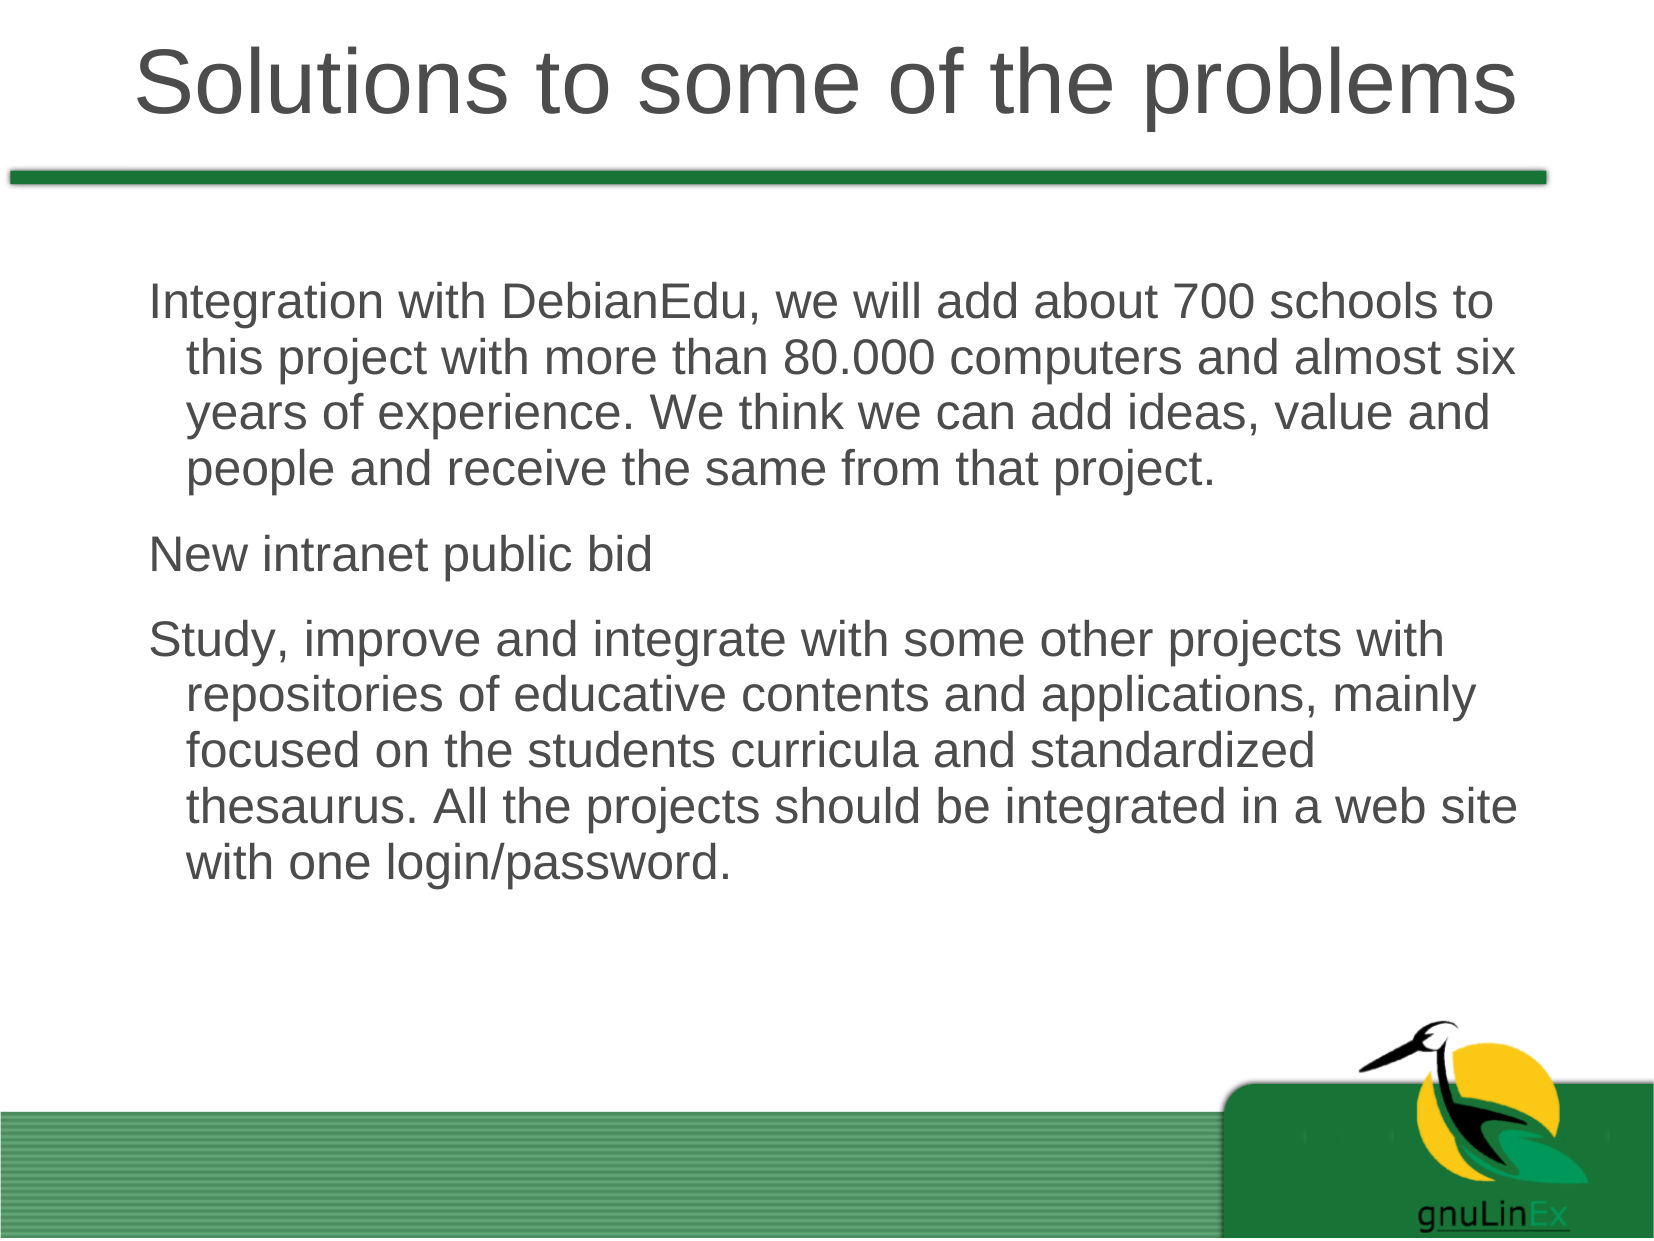

# Solutions to some of the problems
Integration with DebianEdu, we will add about 700 schools to this project with more than 80.000 computers and almost six years of experience. We think we can add ideas, value and people and receive the same from that project.
New intranet public bid
Study, improve and integrate with some other projects with repositories of educative contents and applications, mainly focused on the students curricula and standardized thesaurus. All the projects should be integrated in a web site with one login/password.